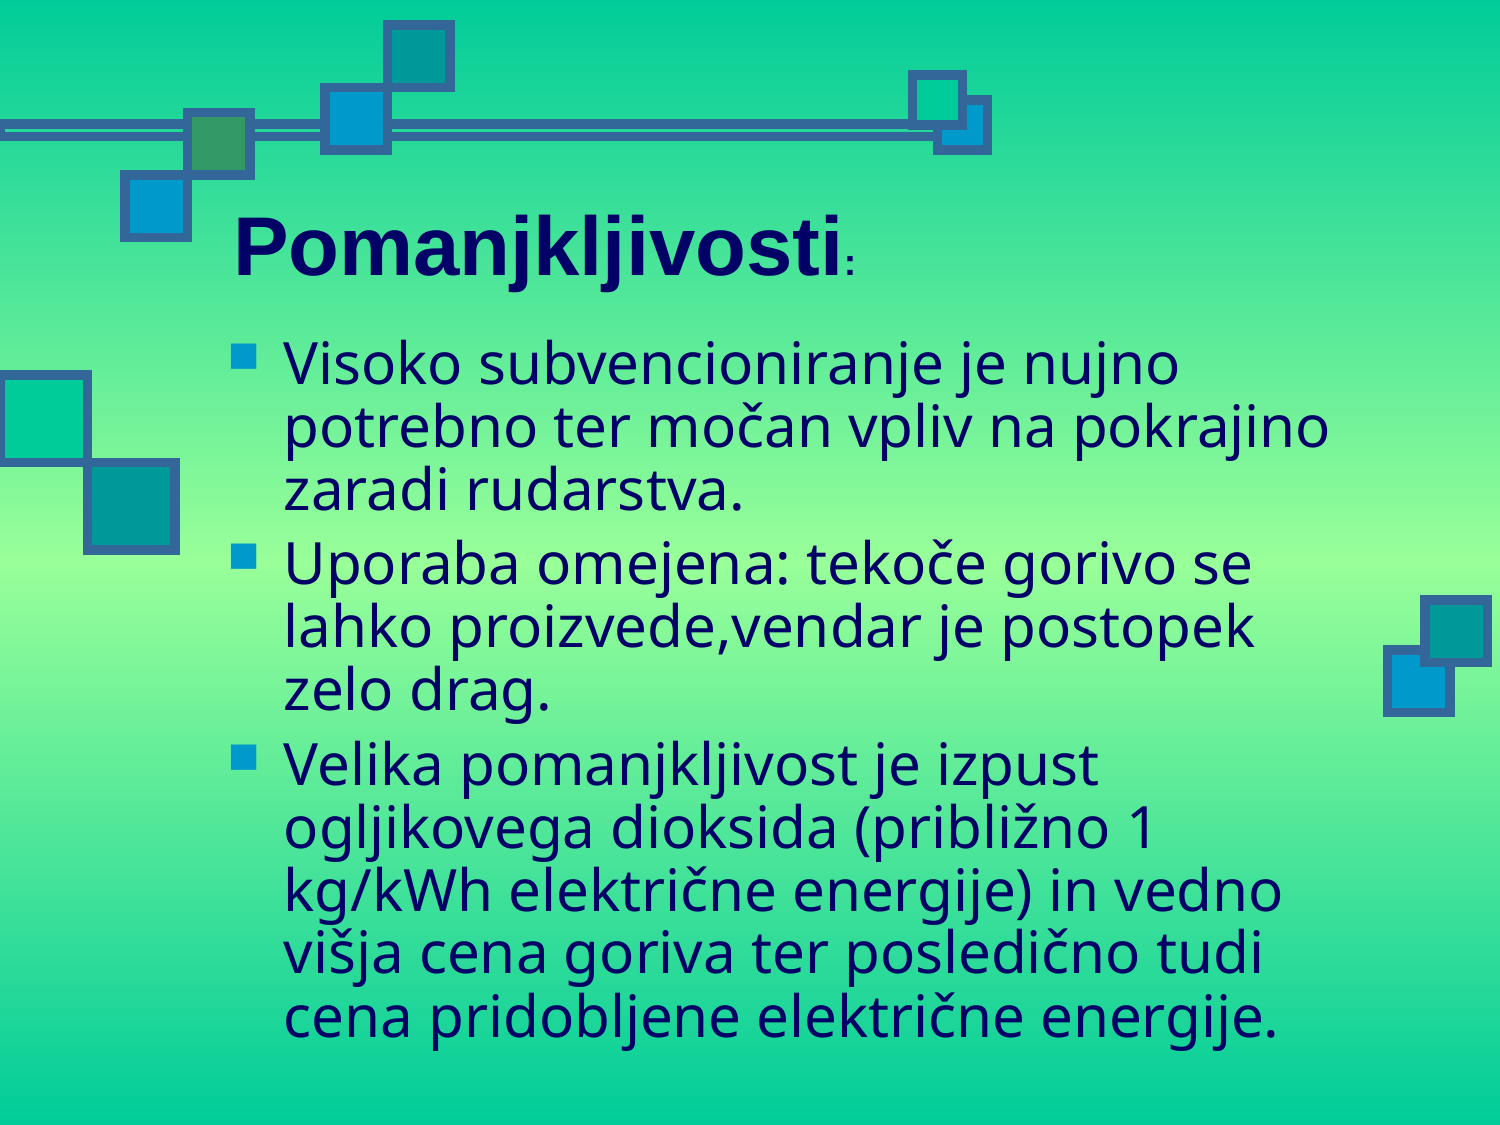

Pomanjkljivosti:
# Visoko subvencioniranje je nujno potrebno ter močan vpliv na pokrajino zaradi rudarstva.
Uporaba omejena: tekoče gorivo se lahko proizvede,vendar je postopek zelo drag.
Velika pomanjkljivost je izpust ogljikovega dioksida (približno 1 kg/kWh električne energije) in vedno višja cena goriva ter posledično tudi cena pridobljene električne energije.